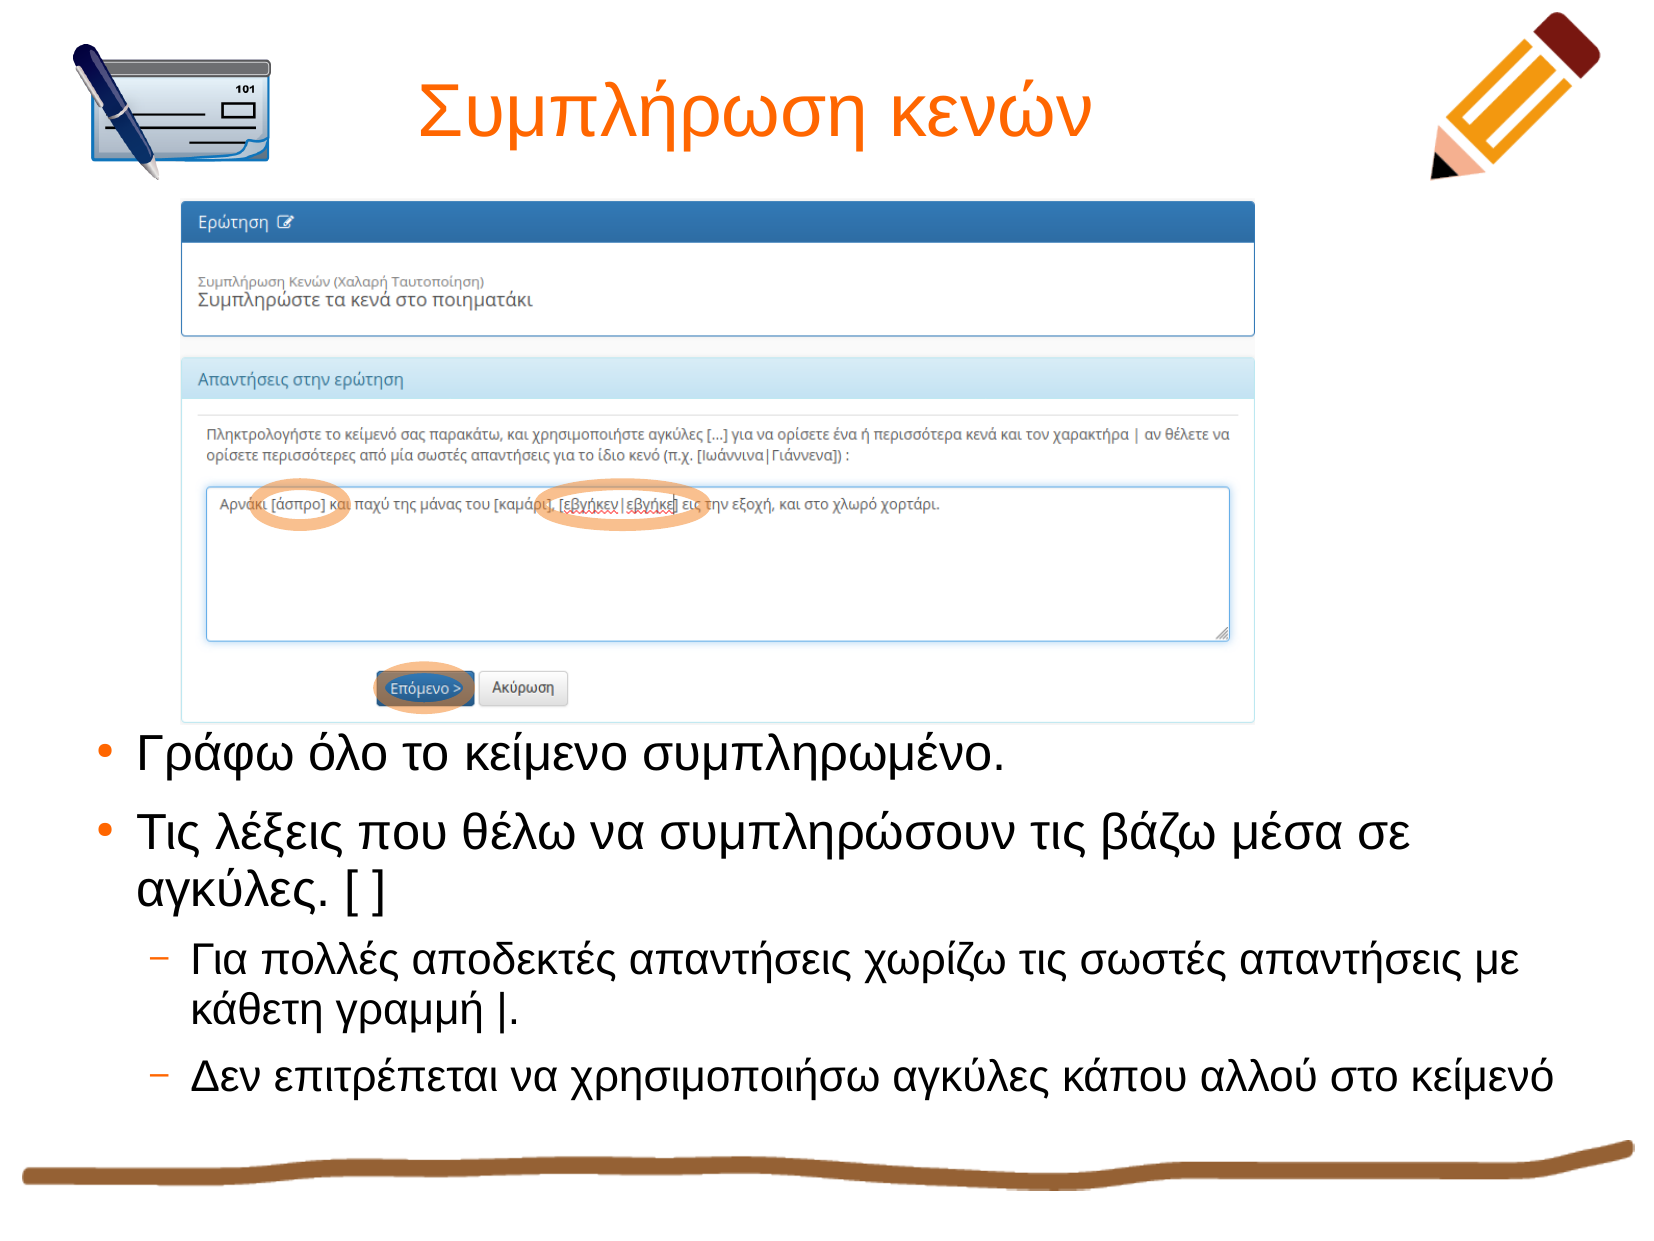

# Συμπλήρωση κενών
Γράφω όλο το κείμενο συμπληρωμένο.
Τις λέξεις που θέλω να συμπληρώσουν τις βάζω μέσα σε αγκύλες. [ ]
Για πολλές αποδεκτές απαντήσεις χωρίζω τις σωστές απαντήσεις με κάθετη γραμμή |.
Δεν επιτρέπεται να χρησιμοποιήσω αγκύλες κάπου αλλού στο κείμενό